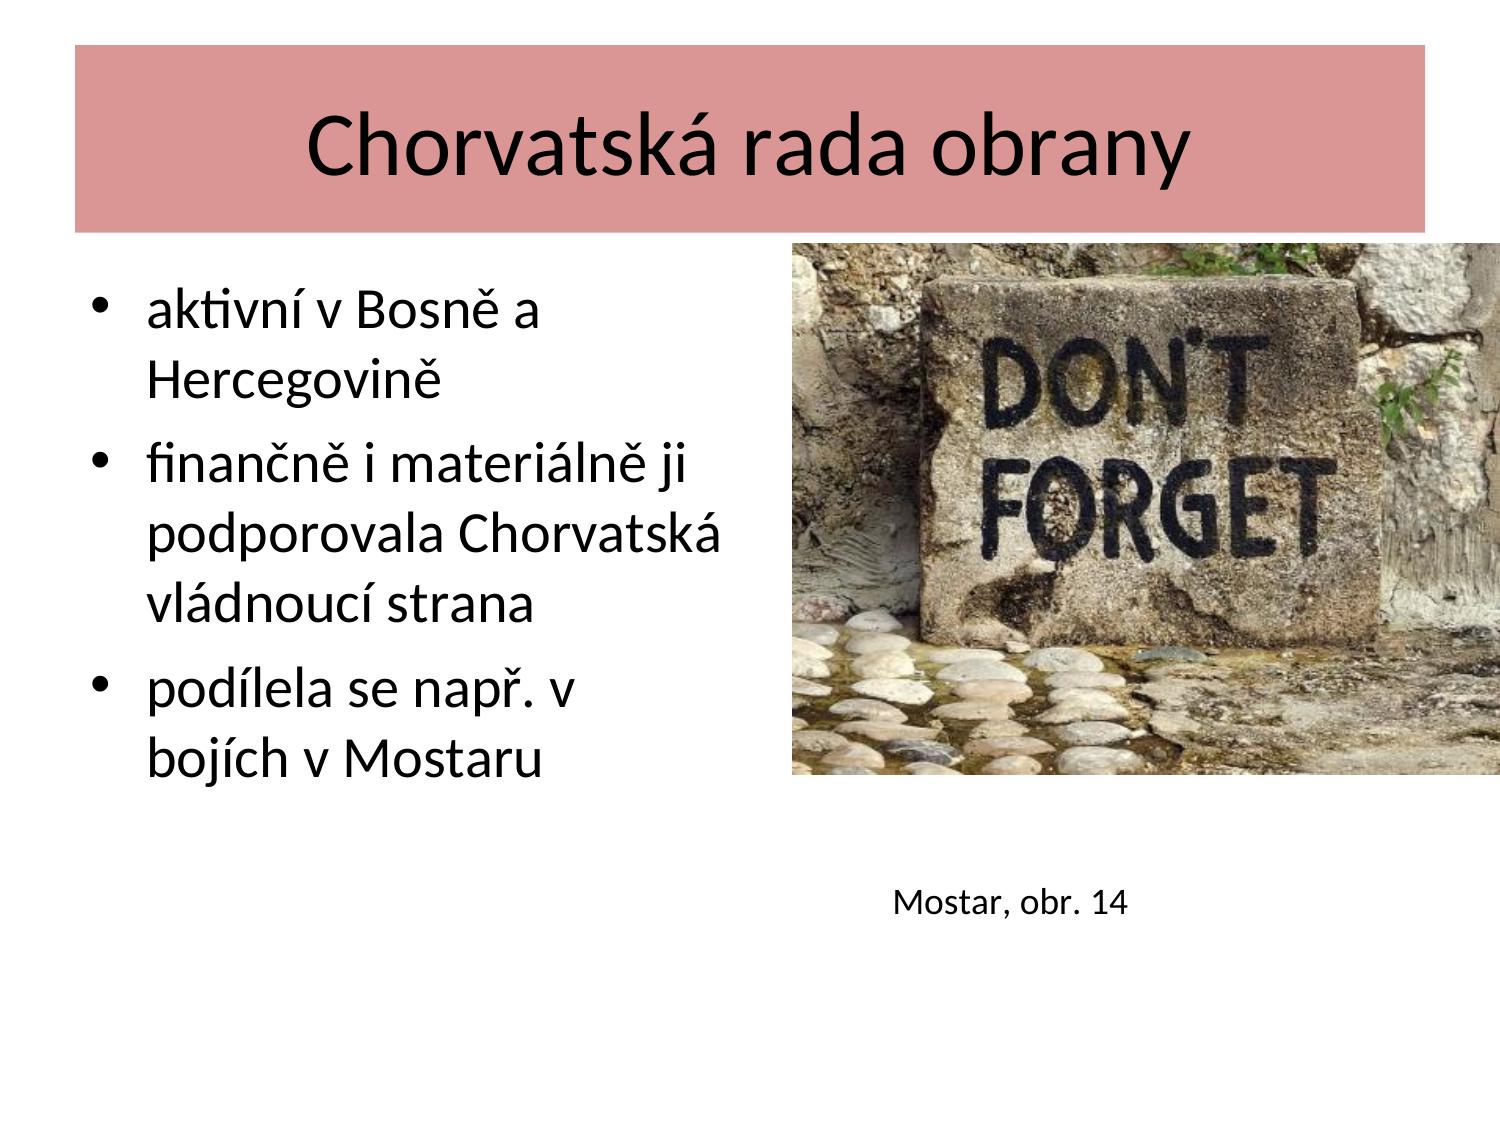

# Chorvatská rada obrany
aktivní v Bosně a Hercegovině
finančně i materiálně ji podporovala Chorvatská vládnoucí strana
podílela se např. v bojích v Mostaru
Mostar, obr. 14